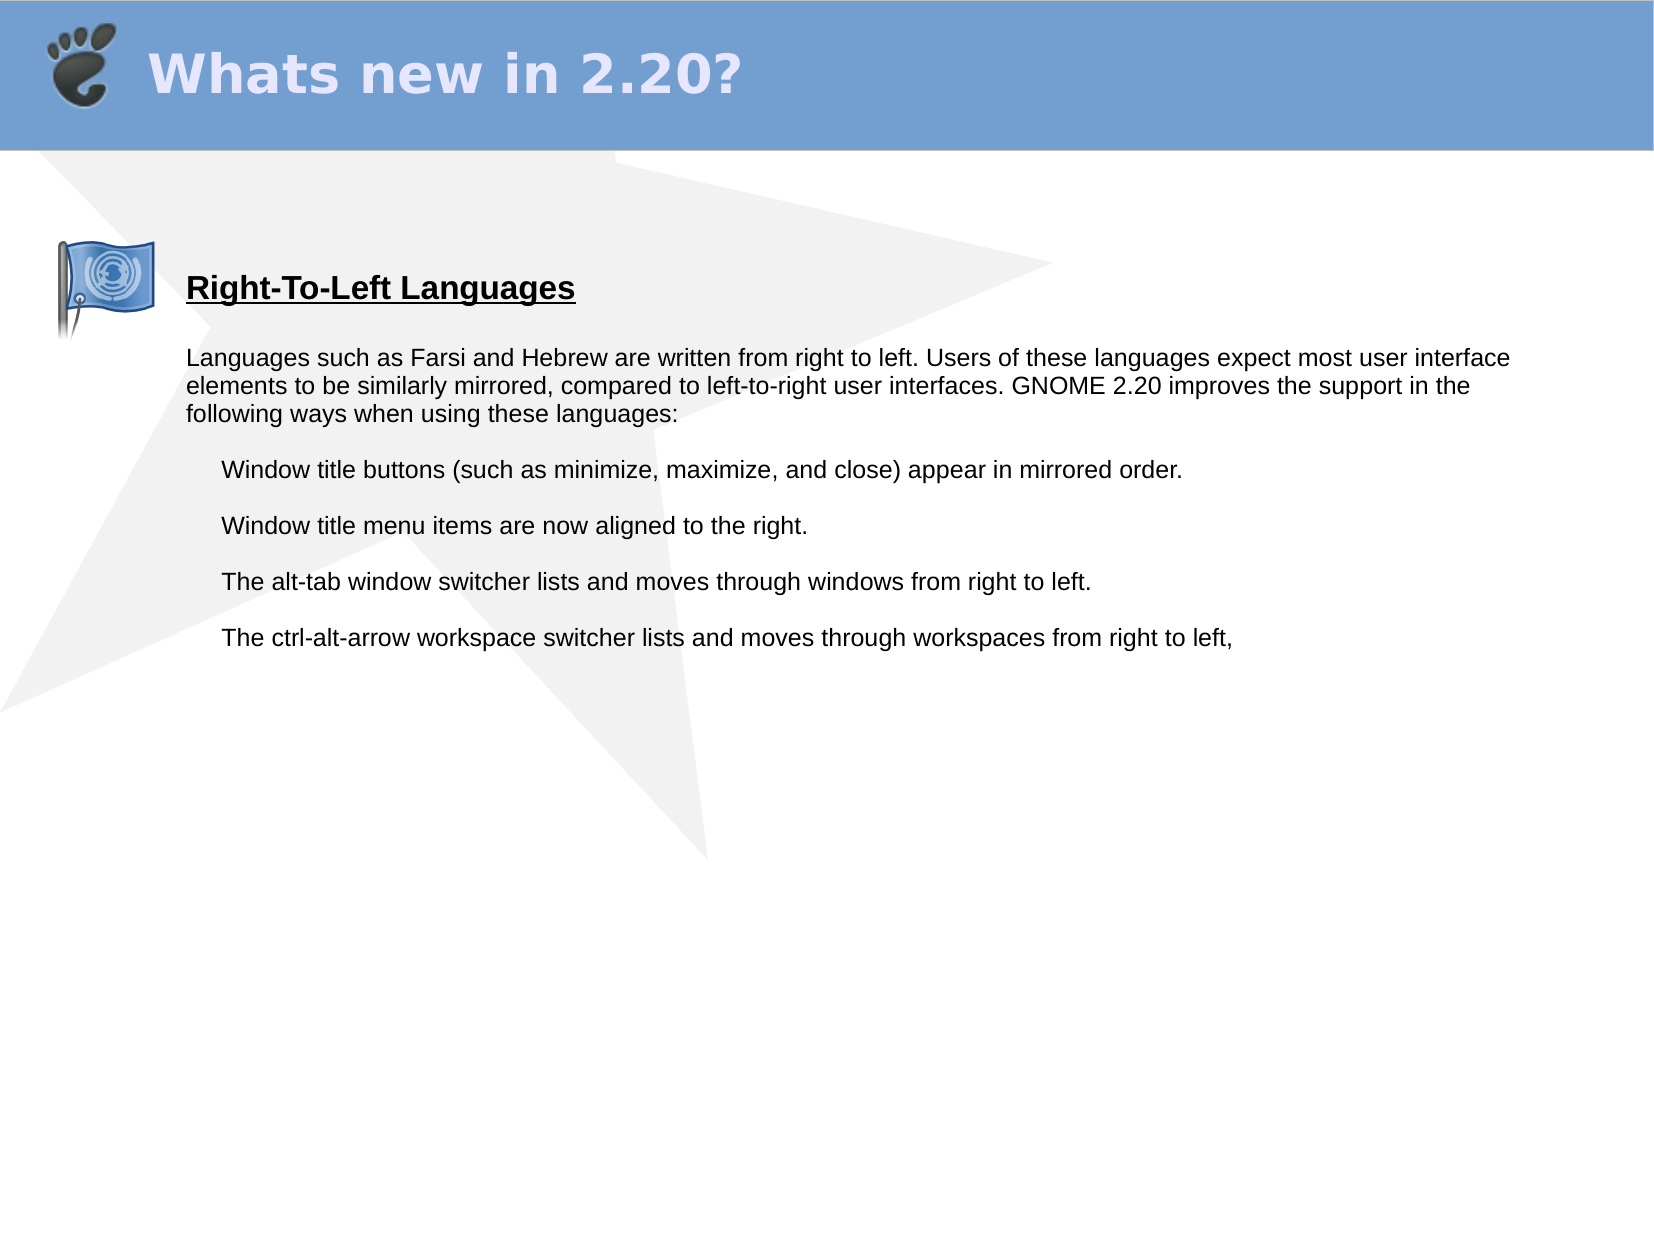

Whats new in 2.20?
#
Right-To-Left Languages
Languages such as Farsi and Hebrew are written from right to left. Users of these languages expect most user interface elements to be similarly mirrored, compared to left-to-right user interfaces. GNOME 2.20 improves the support in the following ways when using these languages:
Window title buttons (such as minimize, maximize, and close) appear in mirrored order.
Window title menu items are now aligned to the right.
The alt-tab window switcher lists and moves through windows from right to left.
The ctrl-alt-arrow workspace switcher lists and moves through workspaces from right to left,